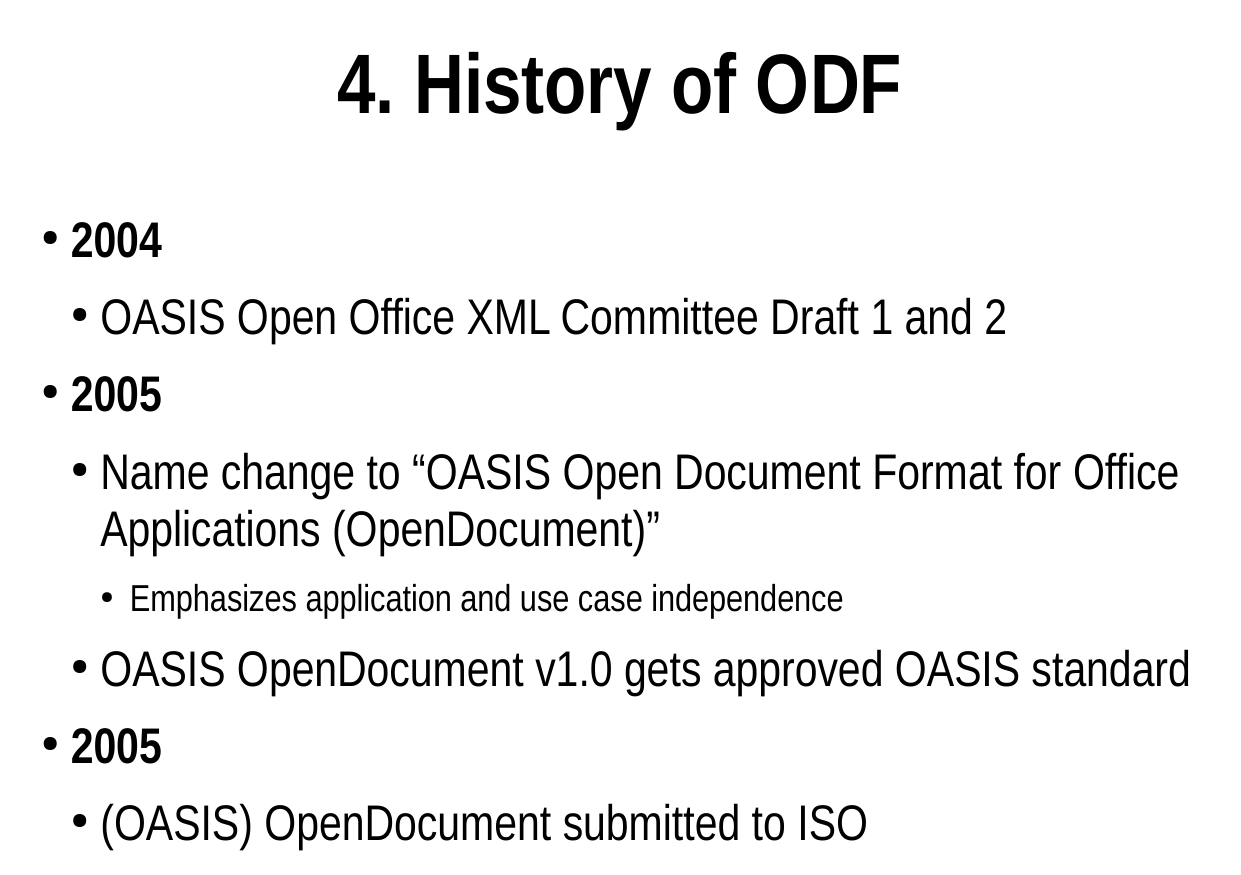

# 4. History of ODF
2004
OASIS Open Office XML Committee Draft 1 and 2
2005
Name change to “OASIS Open Document Format for Office Applications (OpenDocument)”
Emphasizes application and use case independence
OASIS OpenDocument v1.0 gets approved OASIS standard
2005
(OASIS) OpenDocument submitted to ISO